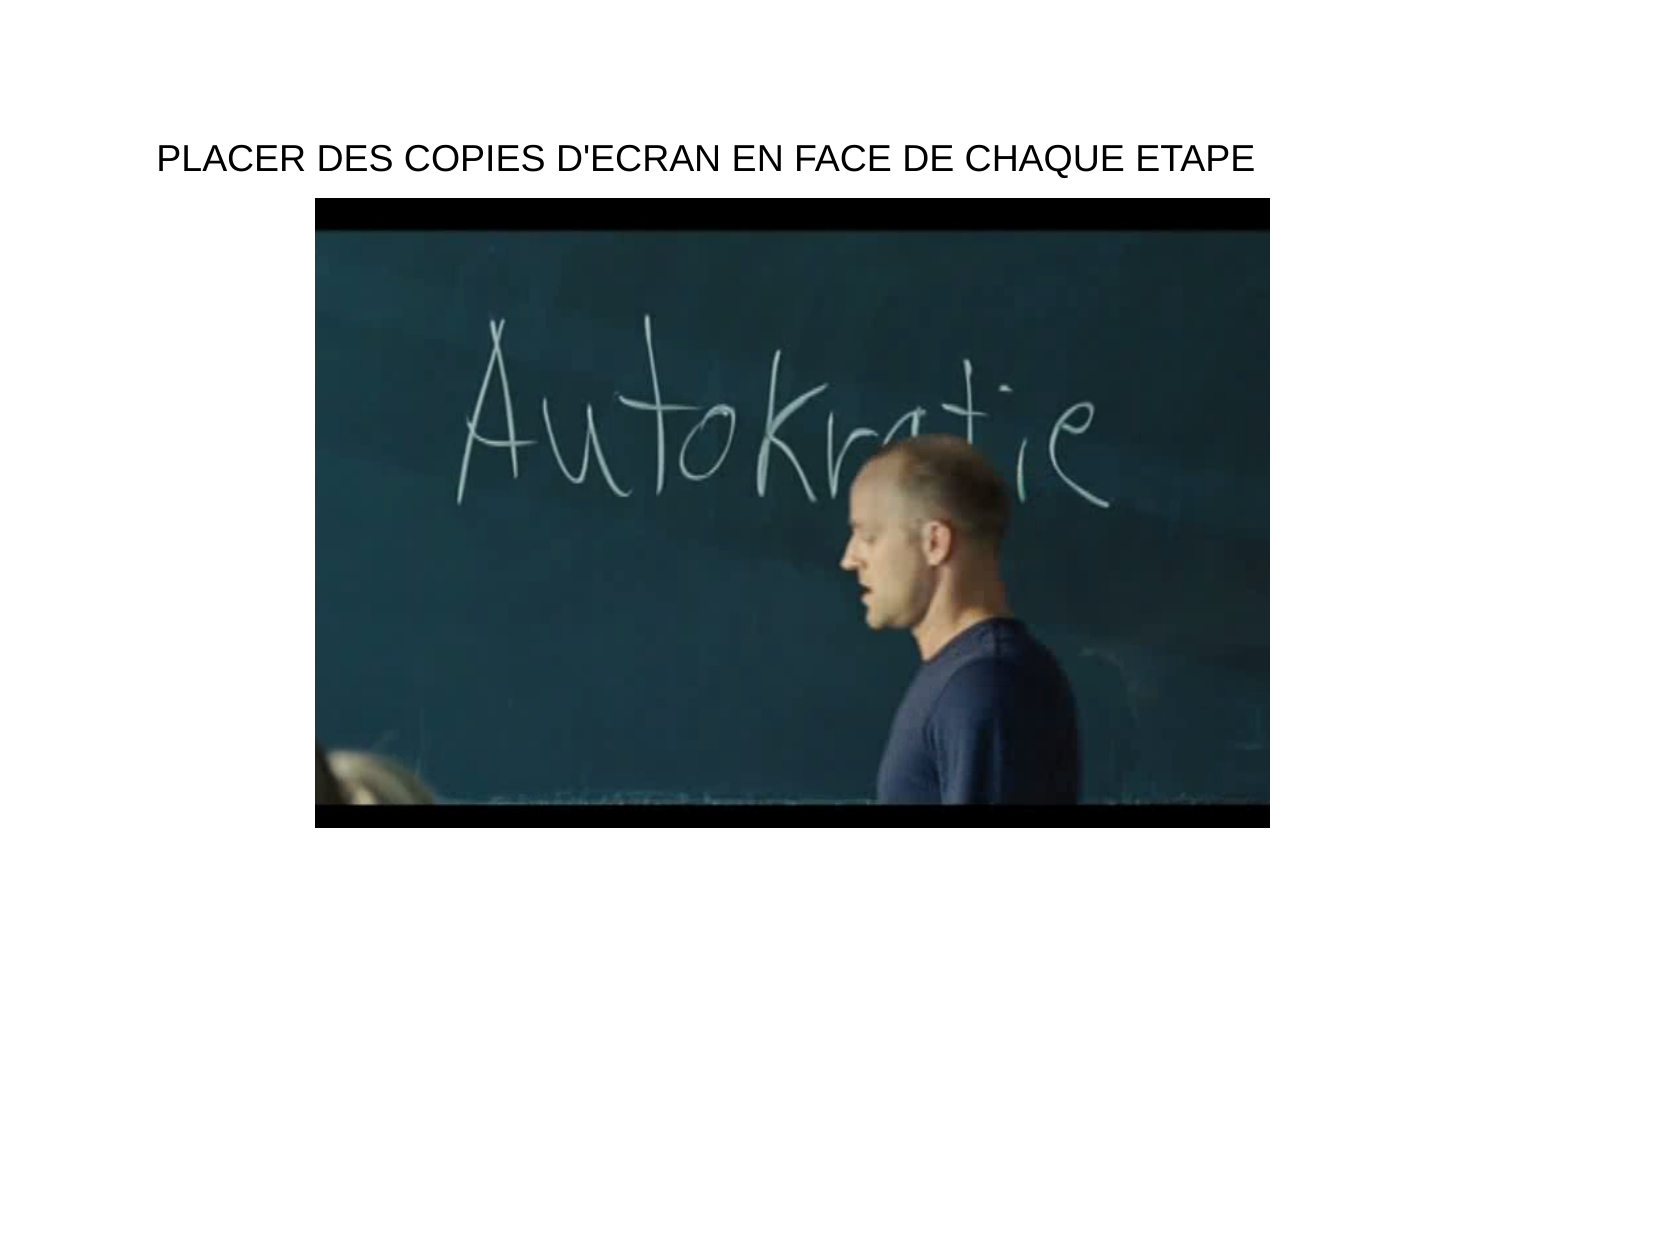

PLACER DES COPIES D'ECRAN EN FACE DE CHAQUE ETAPE